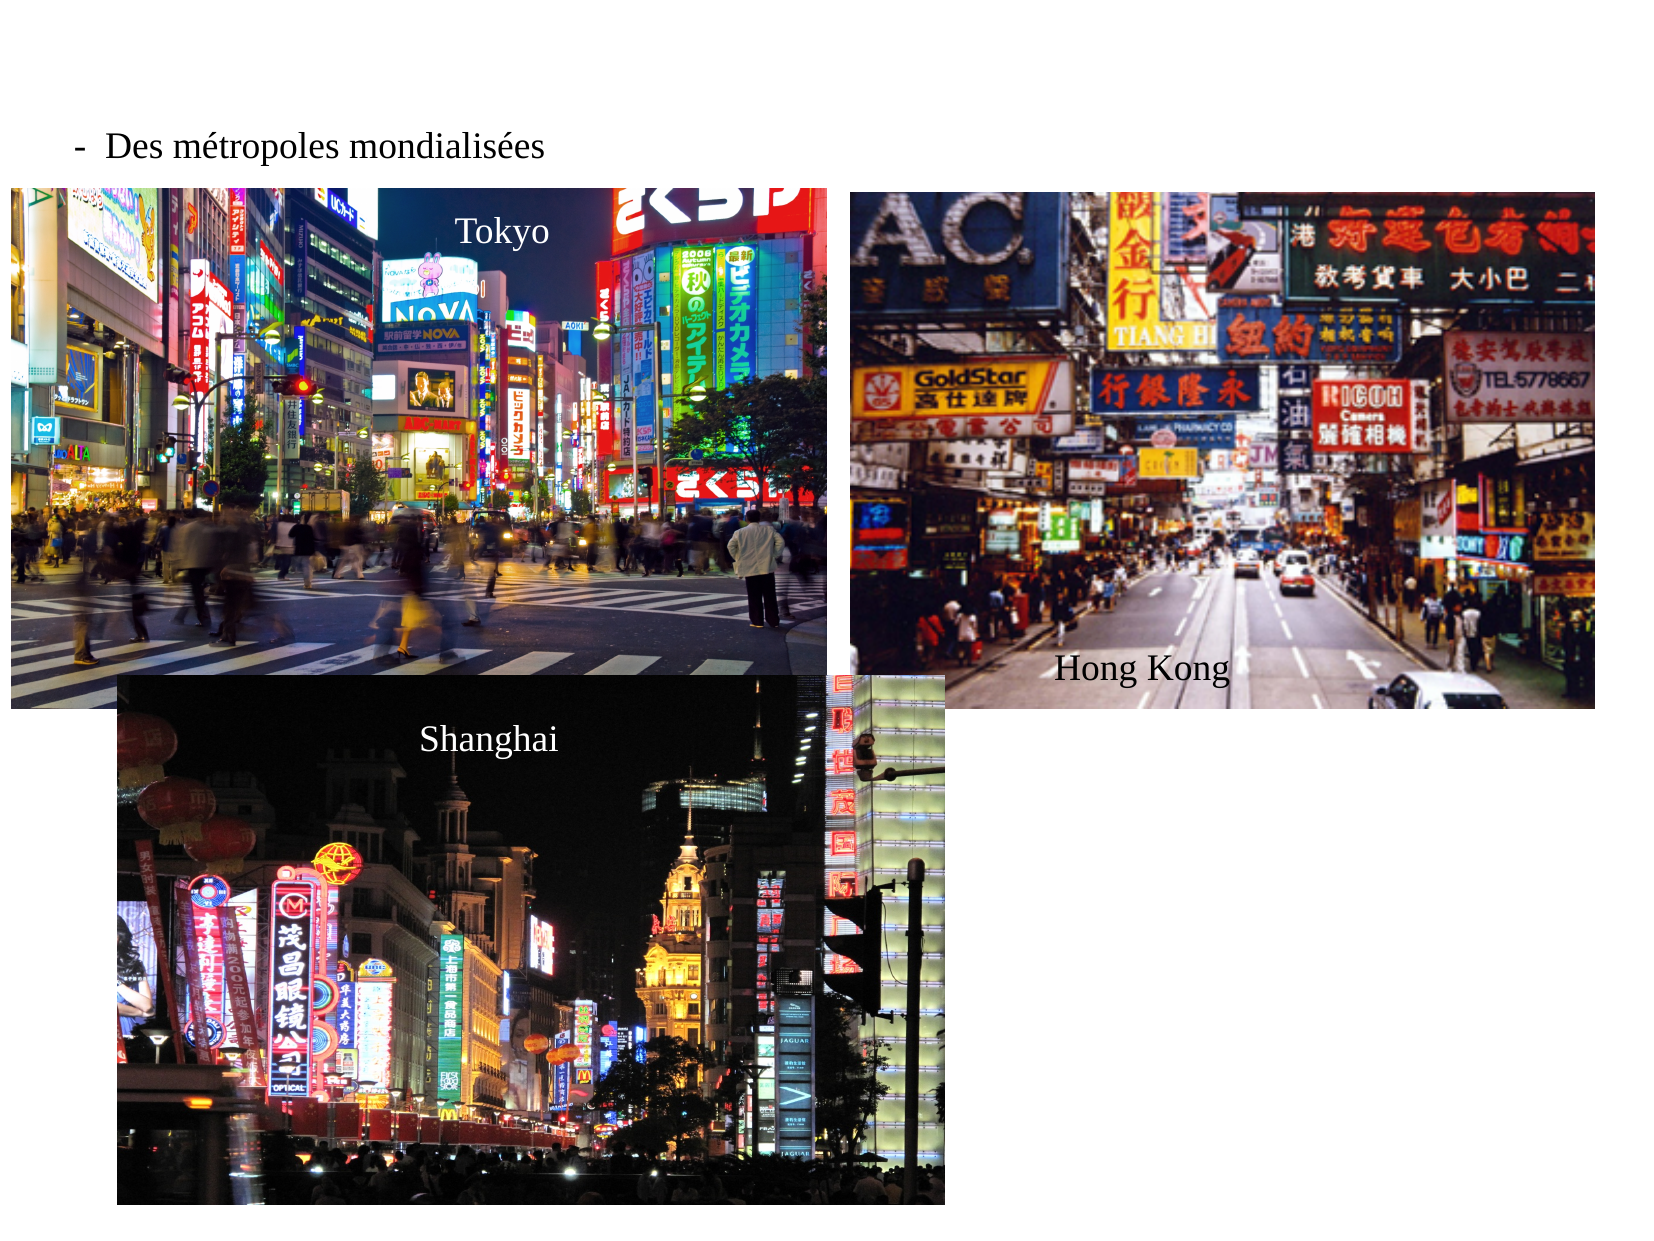

- Des métropoles mondialisées
Tokyo
Hong Kong
Shanghai